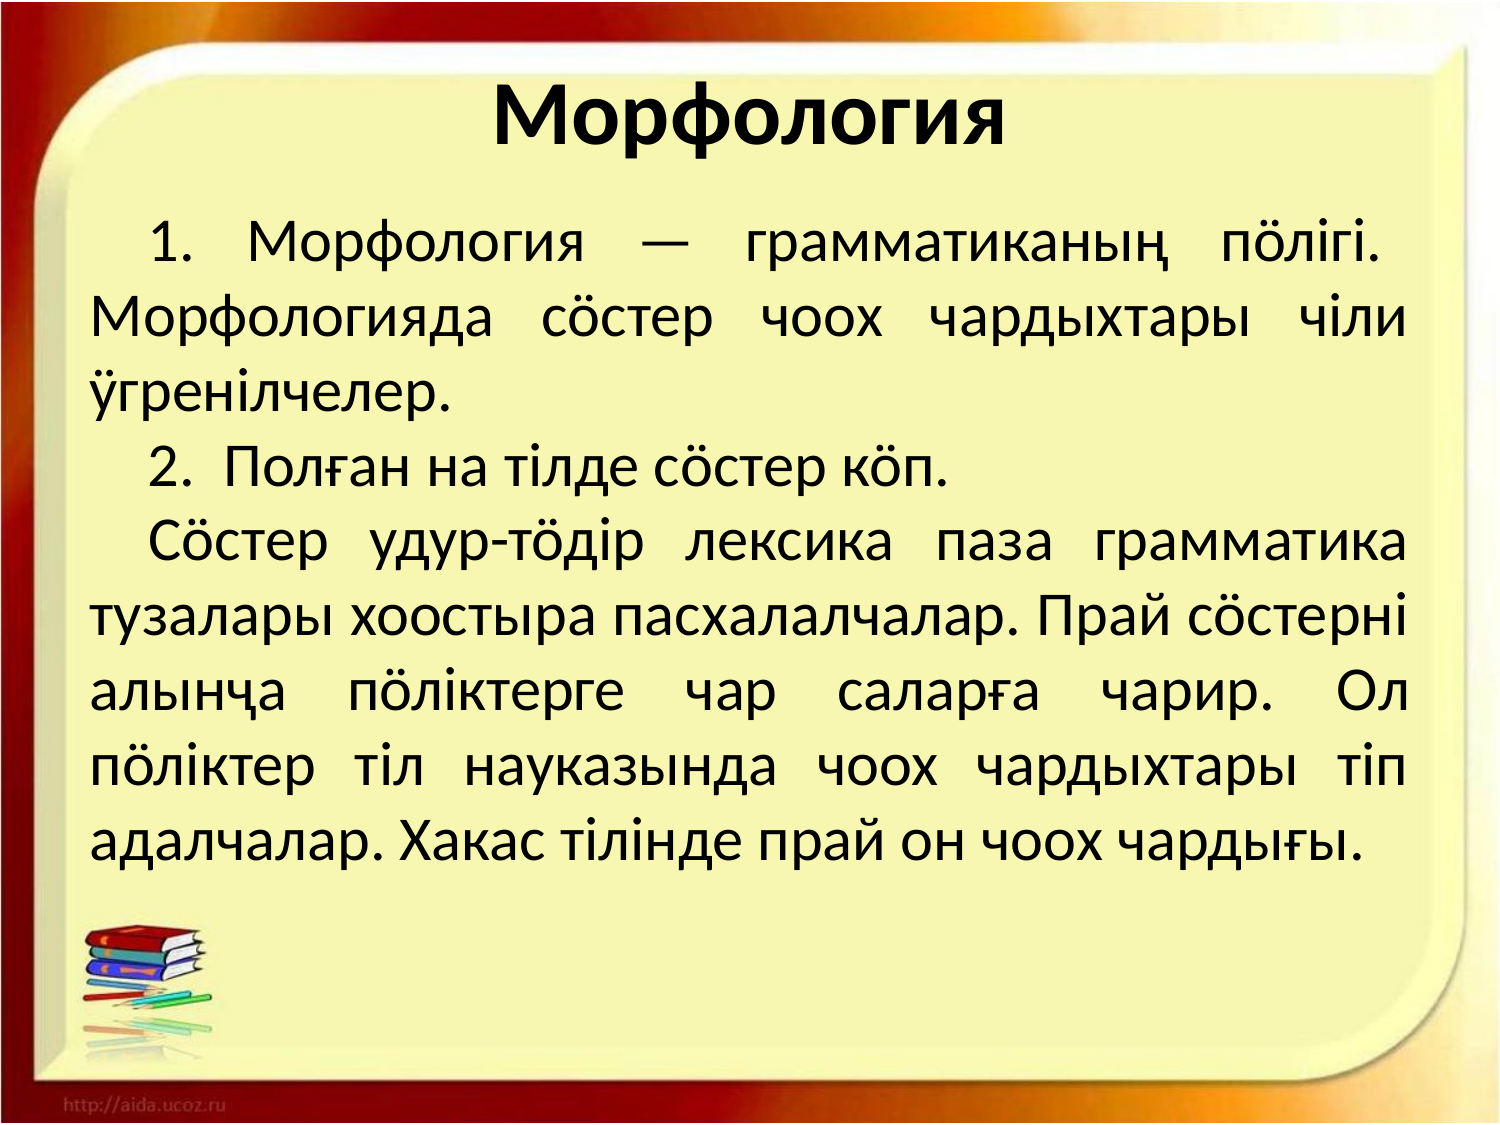

# Морфология
1. Морфология — грамматиканың пӧлiгi. Морфологияда сӧстер чоох чардыхтары чiли ӱгренiлчелер.
2. Полған на тiлде сӧстер кӧп.
Сӧстер удур-тӧдiр лексика паза грамматика тузалары хоостыра пасхалалчалар. Прай сӧстернi алынҷа пӧлiктерге чар саларға чарир. Oл пӧлiктер тiл науказында чоох чардыхтары тiп адалчалар. Хакас тiлiнде прай он чоох чардығы.